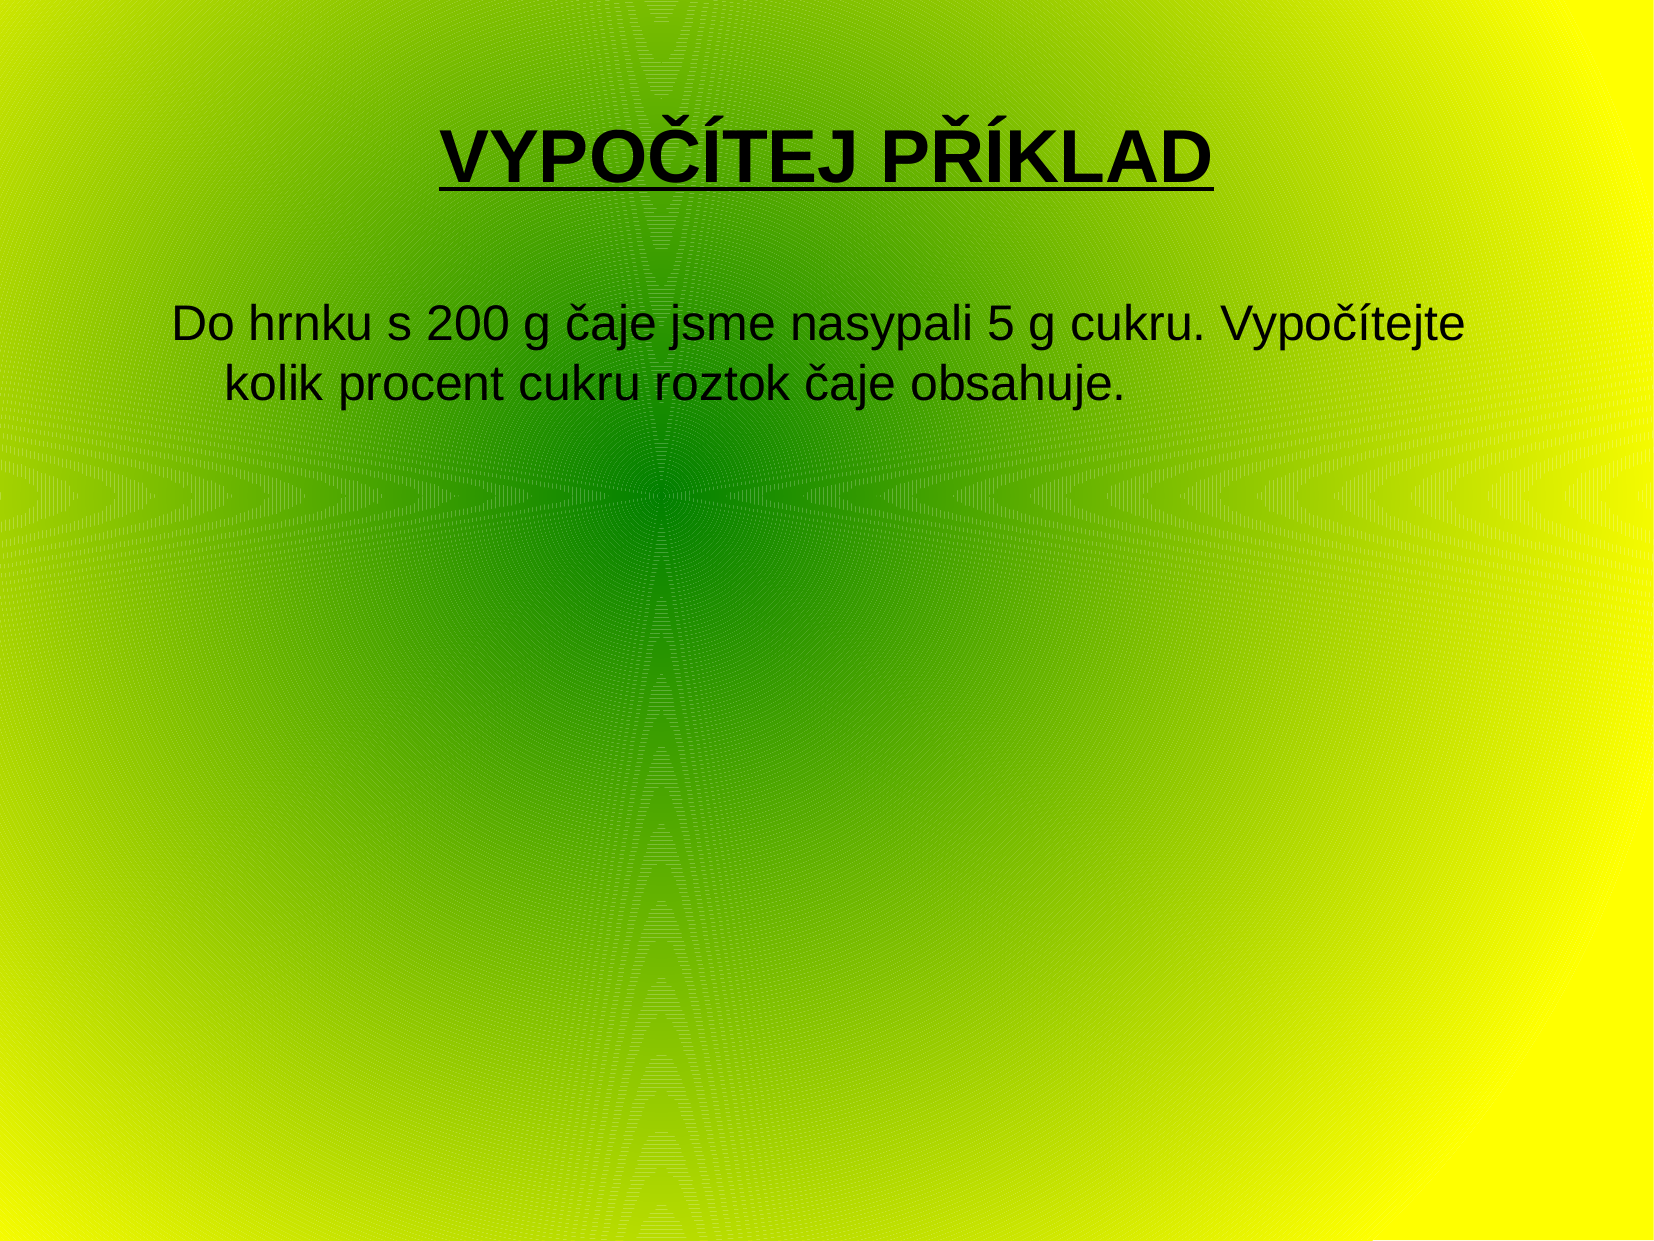

# VYPOČÍTEJ PŘÍKLAD
Do hrnku s 200 g čaje jsme nasypali 5 g cukru. Vypočítejte kolik procent cukru roztok čaje obsahuje.